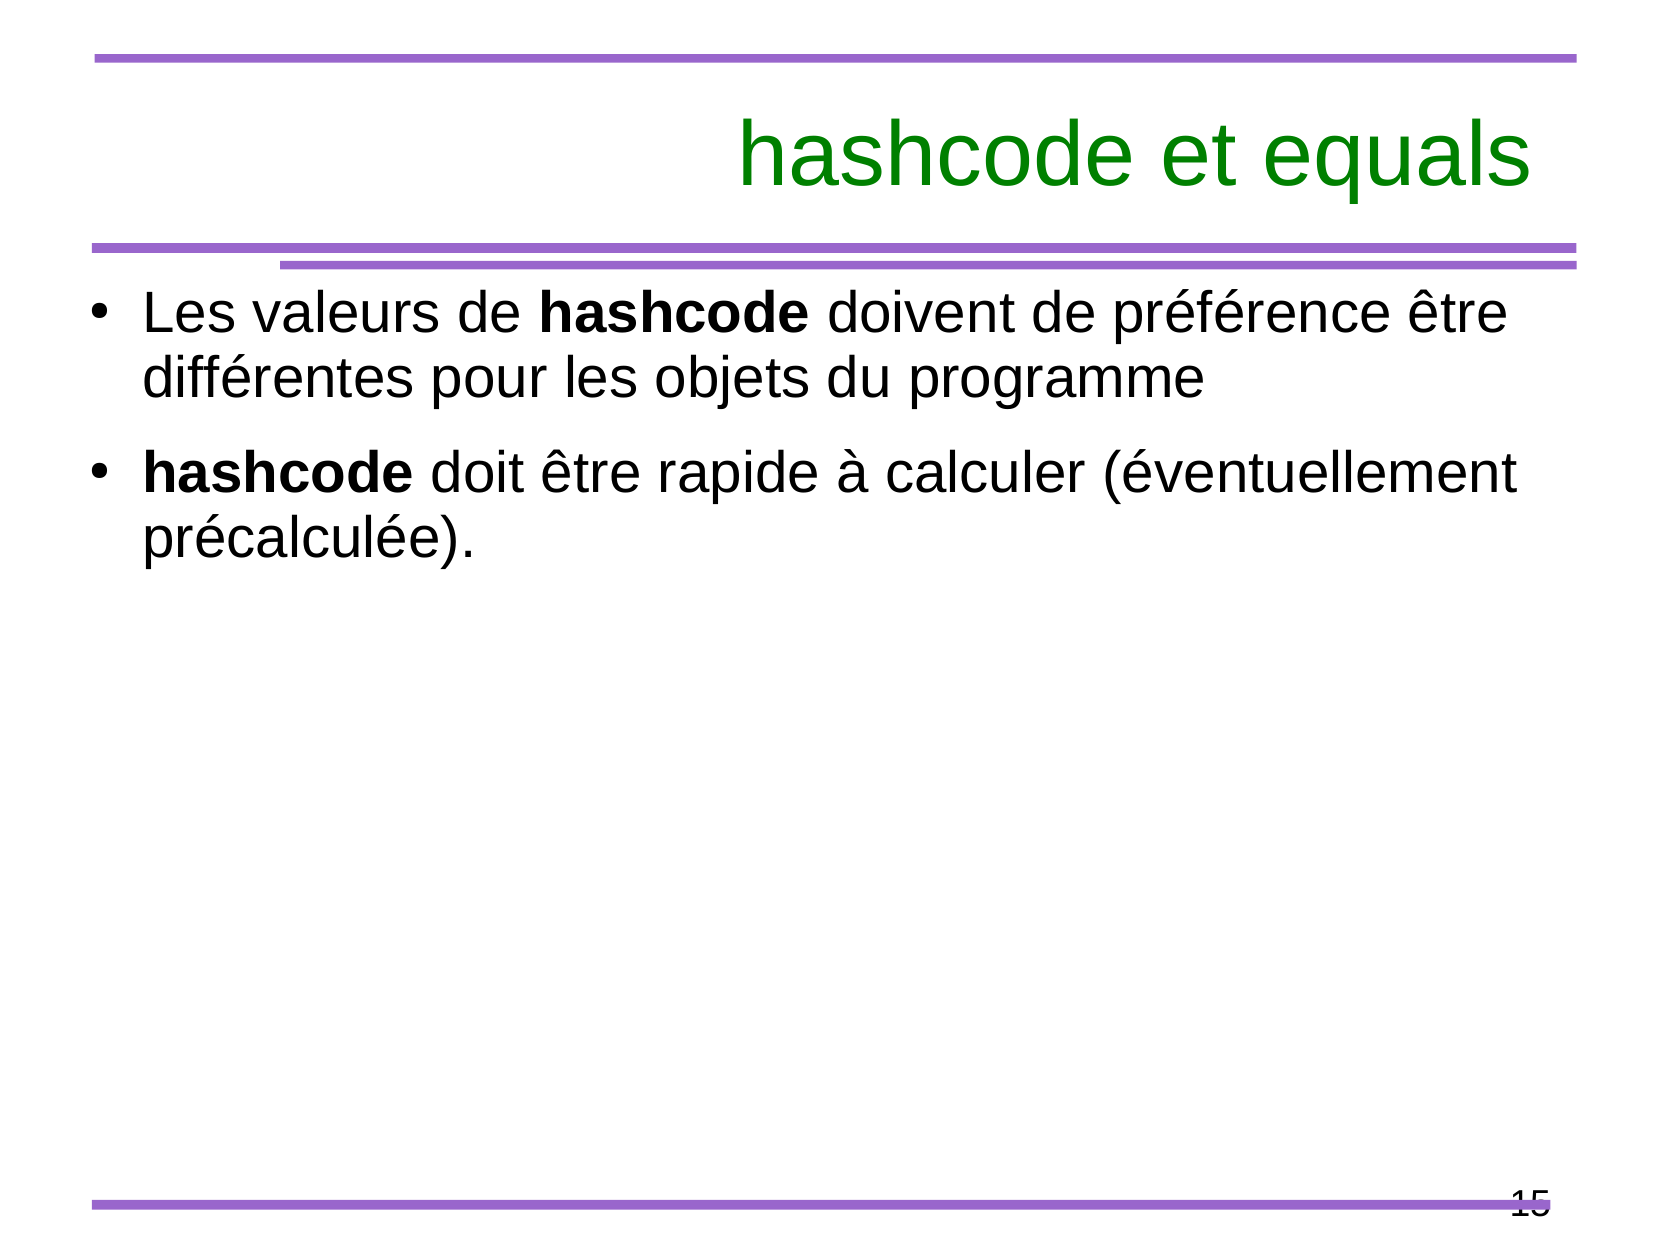

# hashcode et equals
Les valeurs de hashcode doivent de préférence être différentes pour les objets du programme
hashcode doit être rapide à calculer (éventuellement précalculée).